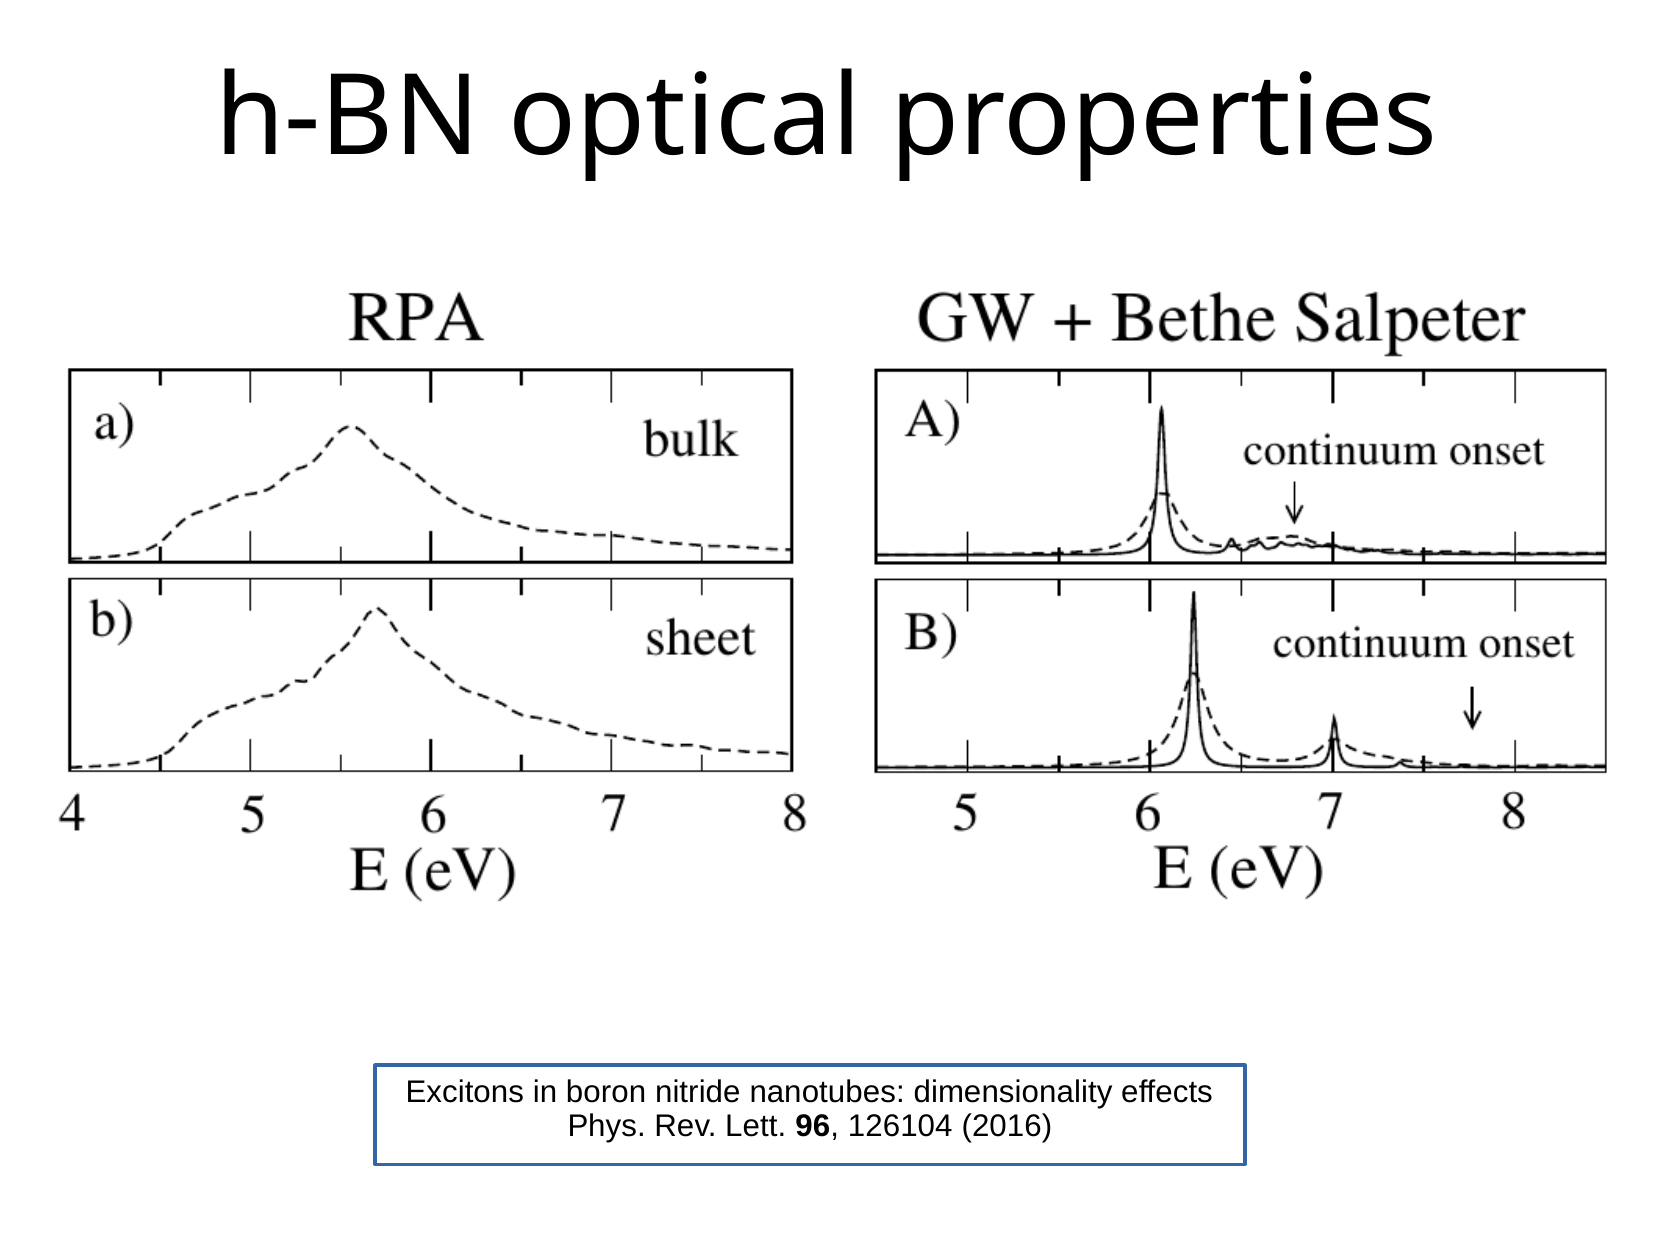

# h-BN optical properties
Excitons in boron nitride nanotubes: dimensionality effects
Phys. Rev. Lett. 96, 126104 (2016)